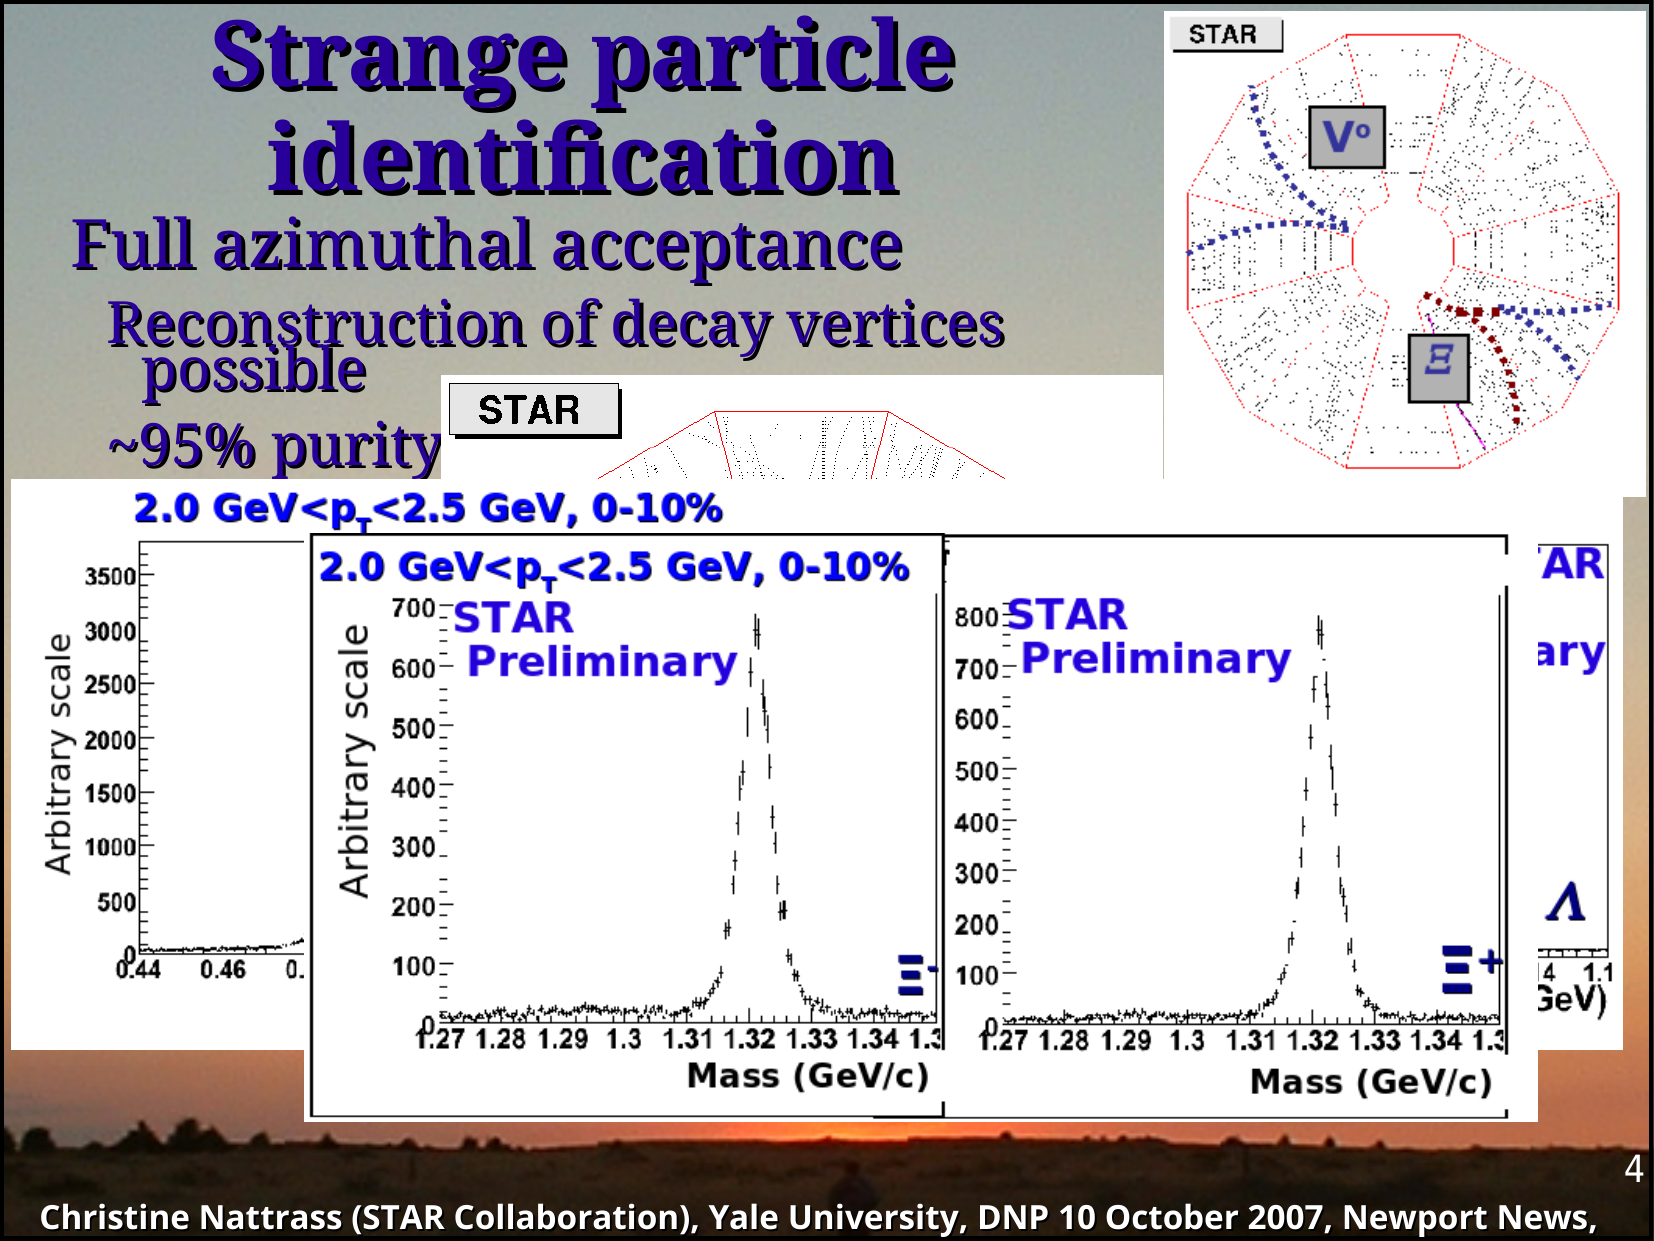

Vo

# Strange particle identification
Full azimuthal acceptance
Reconstruction of decay vertices possible
~95% purity in Cu+Cu high pT